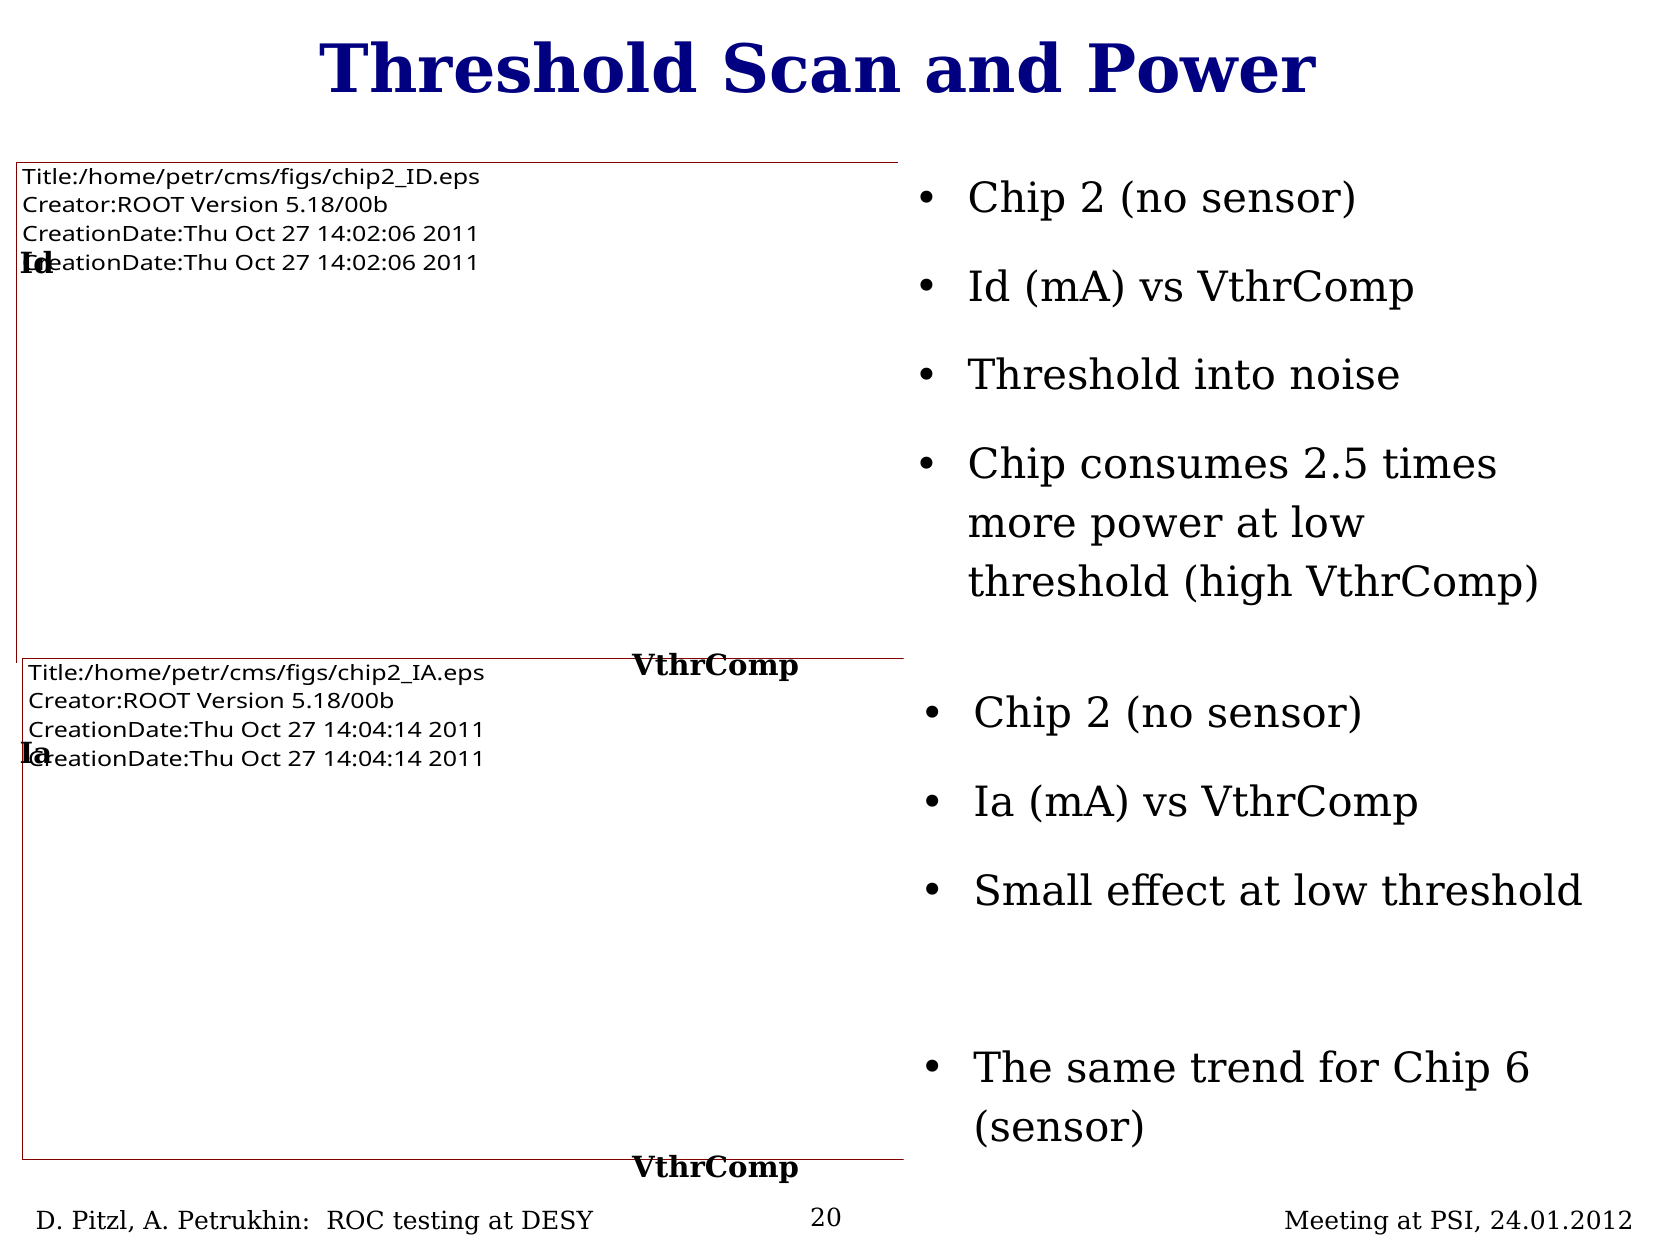

# Threshold Scan and Power
Chip 2 (no sensor)
Id (mA) vs VthrComp
Threshold into noise
Chip consumes 2.5 times more power at low threshold (high VthrComp)
Id
VthrComp
Ia
VthrComp
Chip 2 (no sensor)
Ia (mA) vs VthrComp
Small effect at low threshold
The same trend for Chip 6 (sensor)